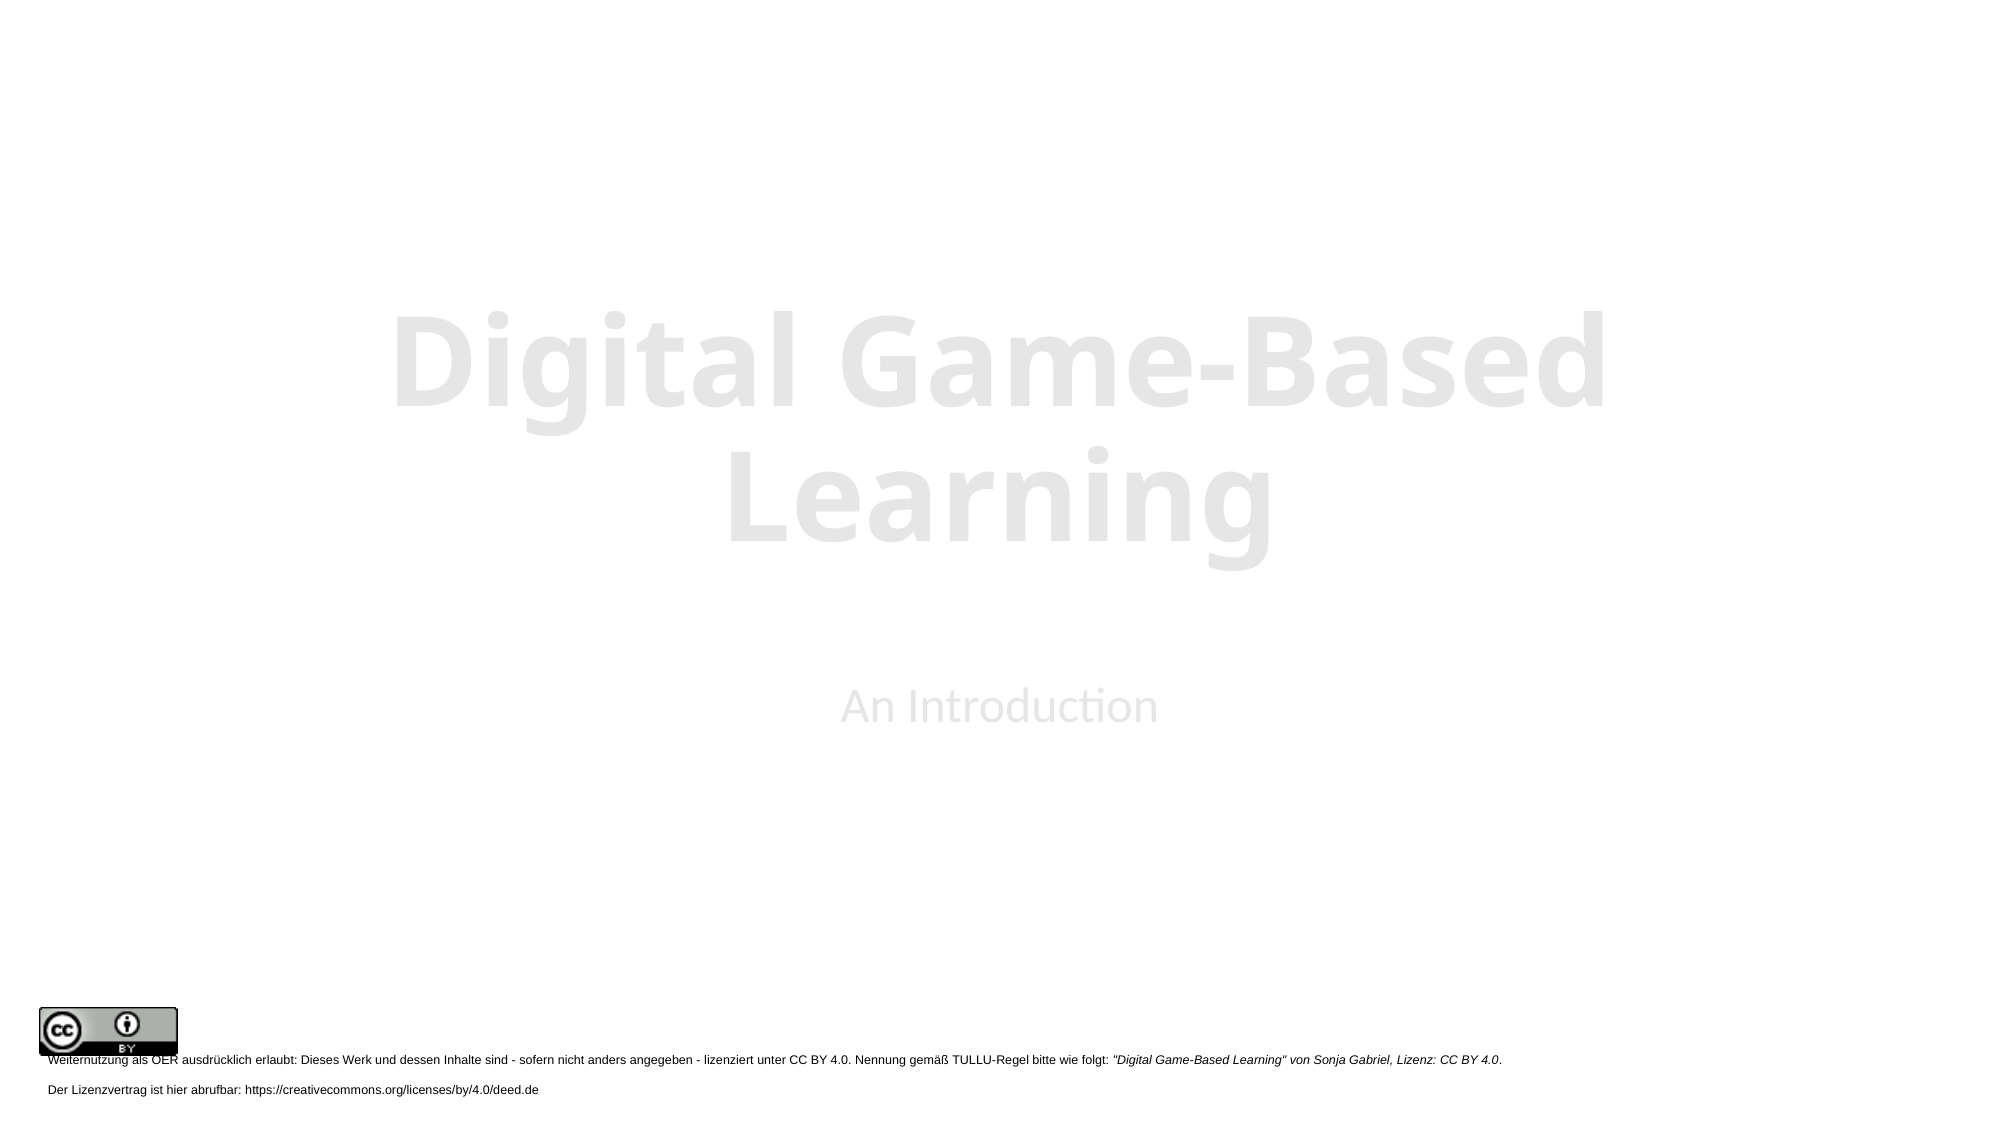

# Digital Game-Based Learning
An Introduction
               
Weiternutzung als OER ausdrücklich erlaubt: Dieses Werk und dessen Inhalte sind - sofern nicht anders angegeben - lizenziert unter CC BY 4.0. Nennung gemäß TULLU-Regel bitte wie folgt: "Digital Game-Based Learning" von Sonja Gabriel, Lizenz: CC BY 4.0.
Der Lizenzvertrag ist hier abrufbar: https://creativecommons.org/licenses/by/4.0/deed.de